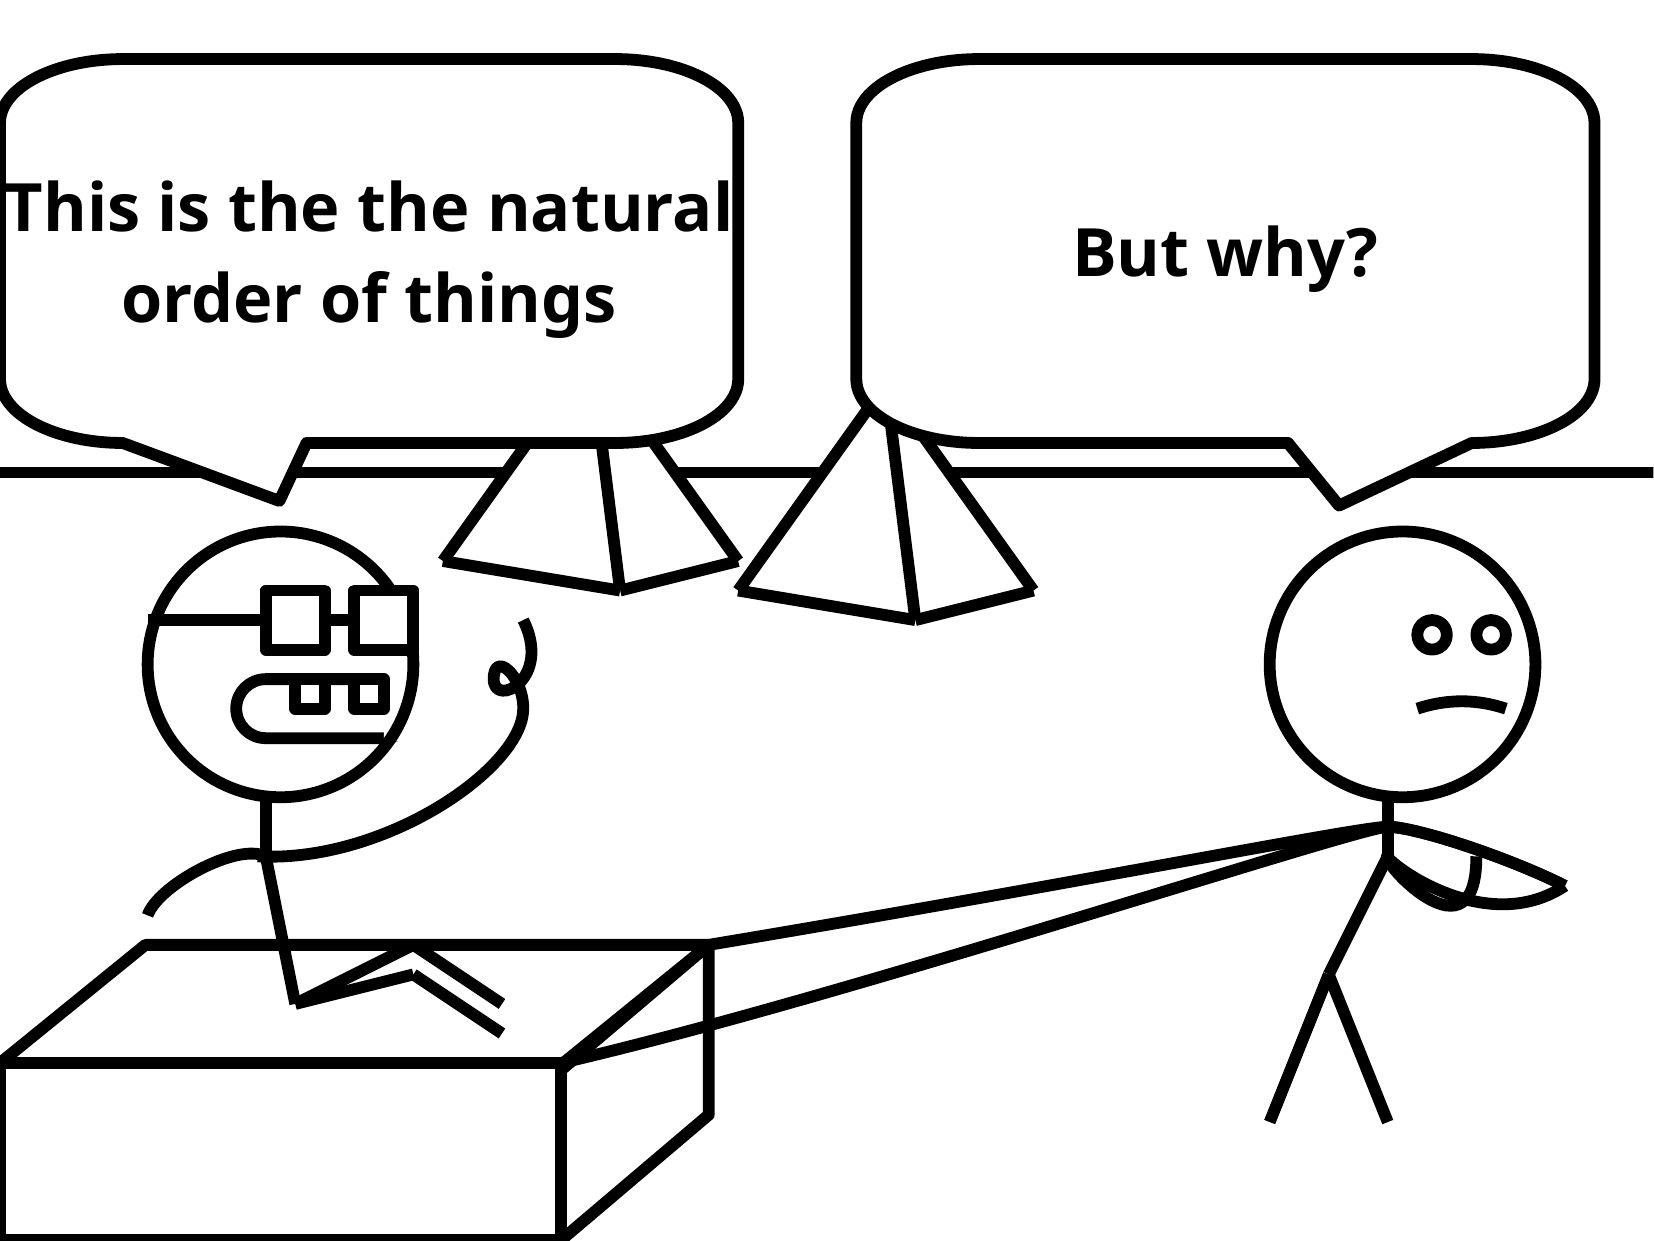

This is the the natural
order of things
But why?